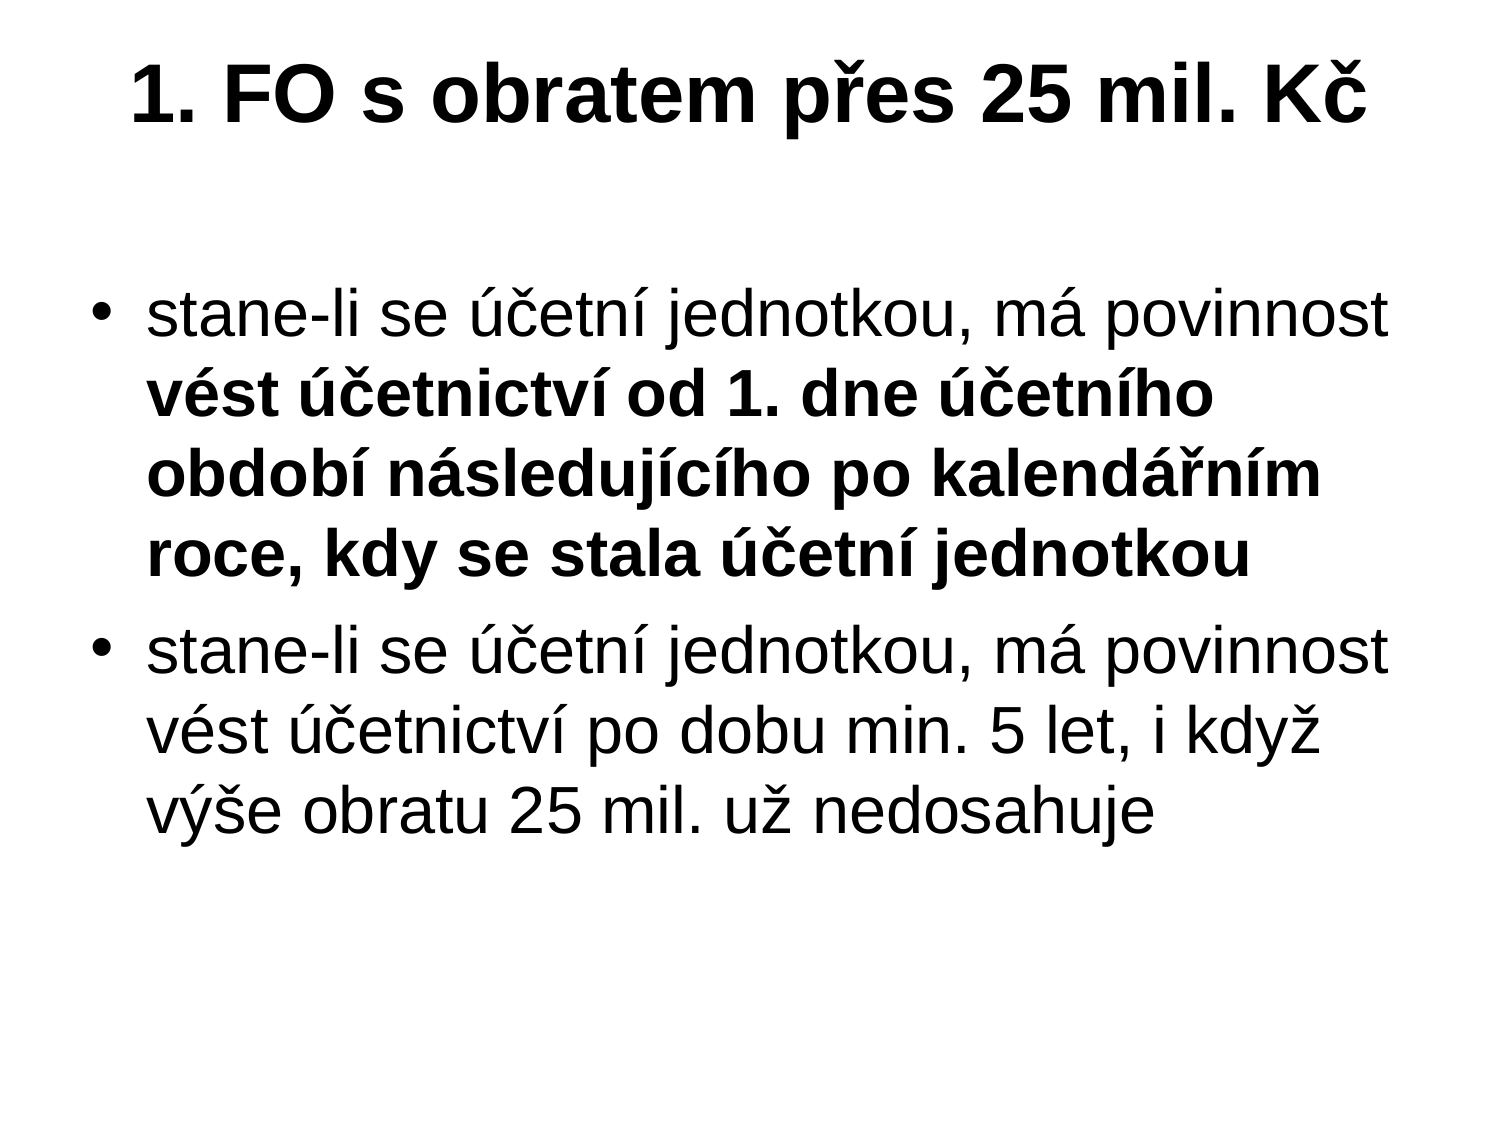

# 1. FO s obratem přes 25 mil. Kč
stane-li se účetní jednotkou, má povinnost vést účetnictví od 1. dne účetního období následujícího po kalendářním roce, kdy se stala účetní jednotkou
stane-li se účetní jednotkou, má povinnost vést účetnictví po dobu min. 5 let, i když výše obratu 25 mil. už nedosahuje